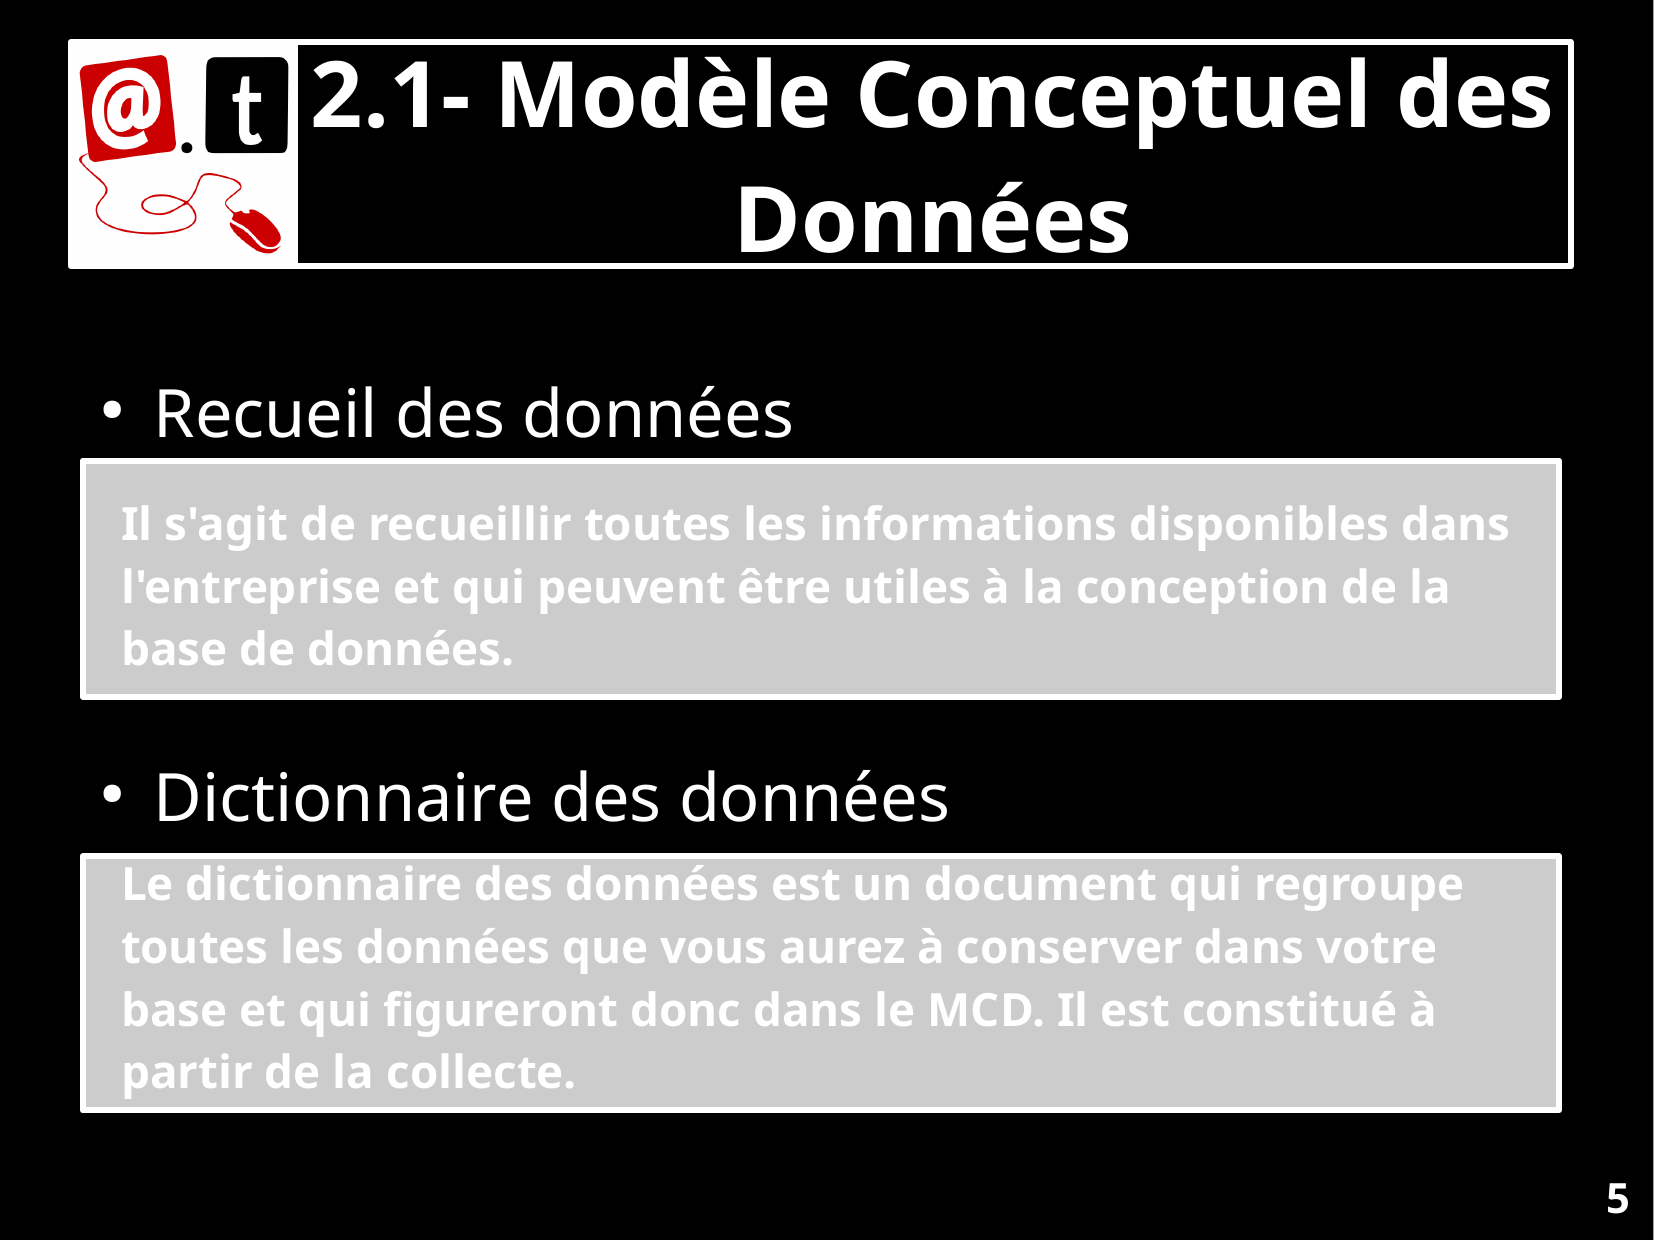

# 2.1- Modèle Conceptuel des Données
Recueil des données
Dictionnaire des données
Il s'agit de recueillir toutes les informations disponibles dans l'entreprise et qui peuvent être utiles à la conception de la base de données.
Le dictionnaire des données est un document qui regroupe toutes les données que vous aurez à conserver dans votre base et qui figureront donc dans le MCD. Il est constitué à partir de la collecte.
5